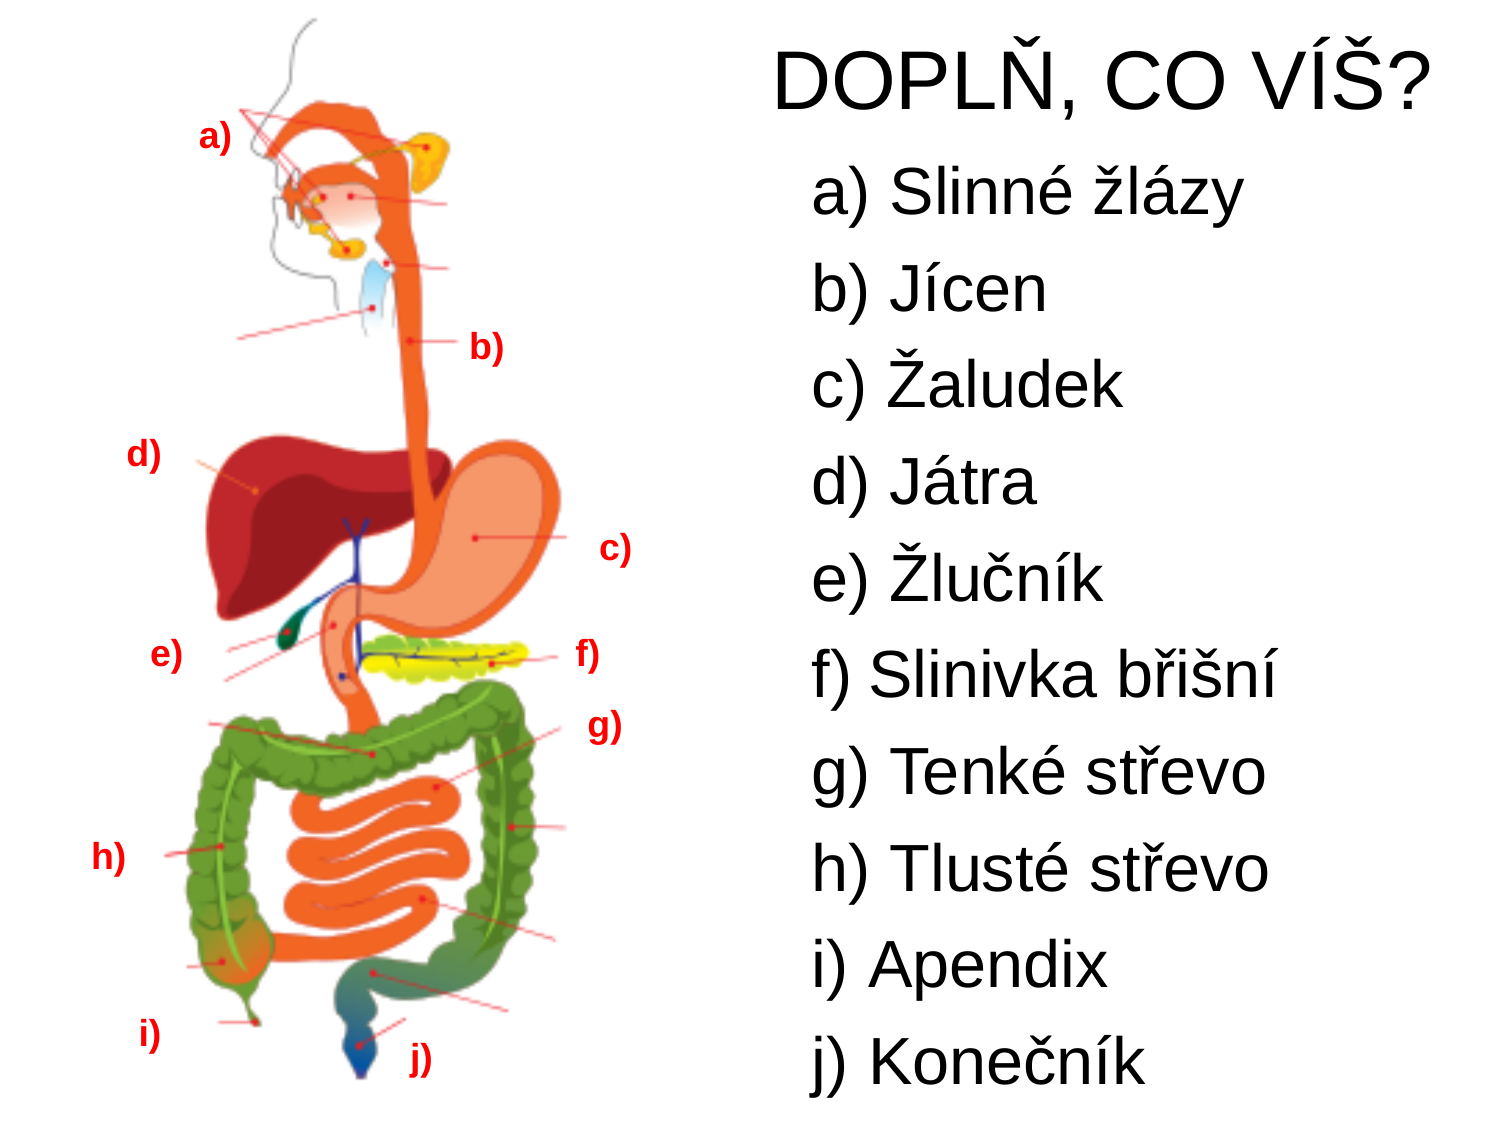

# DOPLŇ, CO VÍŠ?
a)
 Slinné žlázy
 Jícen
 Žaludek
 Játra
 Žlučník
Slinivka břišní
 Tenké střevo
 Tlusté střevo
Apendix
Konečník
b)
d)
c)
e)
f)
g)
h)
i)
j)